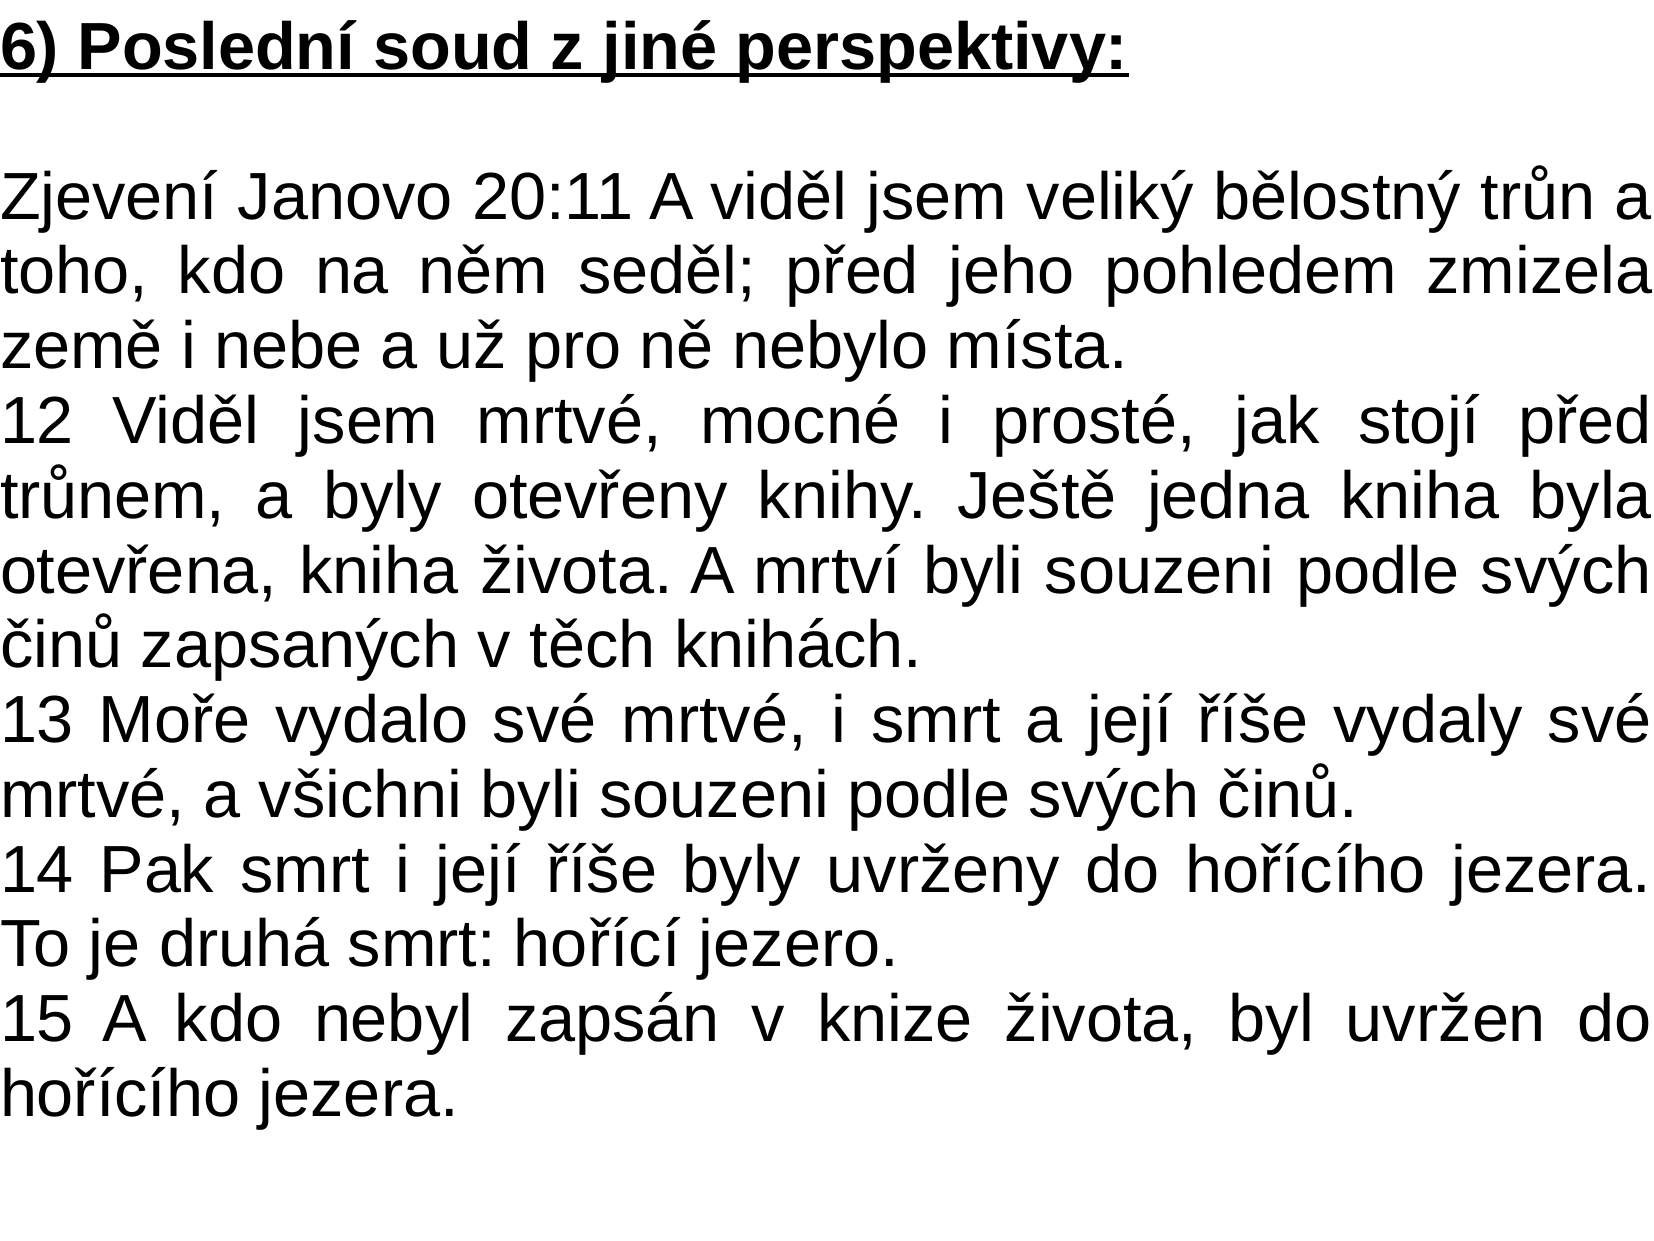

# 6) Poslední soud z jiné perspektivy:
Zjevení Janovo 20:11 A viděl jsem veliký bělostný trůn a toho, kdo na něm seděl; před jeho pohledem zmizela země i nebe a už pro ně nebylo místa.
12 Viděl jsem mrtvé, mocné i prosté, jak stojí před trůnem, a byly otevřeny knihy. Ještě jedna kniha byla otevřena, kniha života. A mrtví byli souzeni podle svých činů zapsaných v těch knihách.
13 Moře vydalo své mrtvé, i smrt a její říše vydaly své mrtvé, a všichni byli souzeni podle svých činů.
14 Pak smrt i její říše byly uvrženy do hořícího jezera. To je druhá smrt: hořící jezero.
15 A kdo nebyl zapsán v knize života, byl uvržen do hořícího jezera.